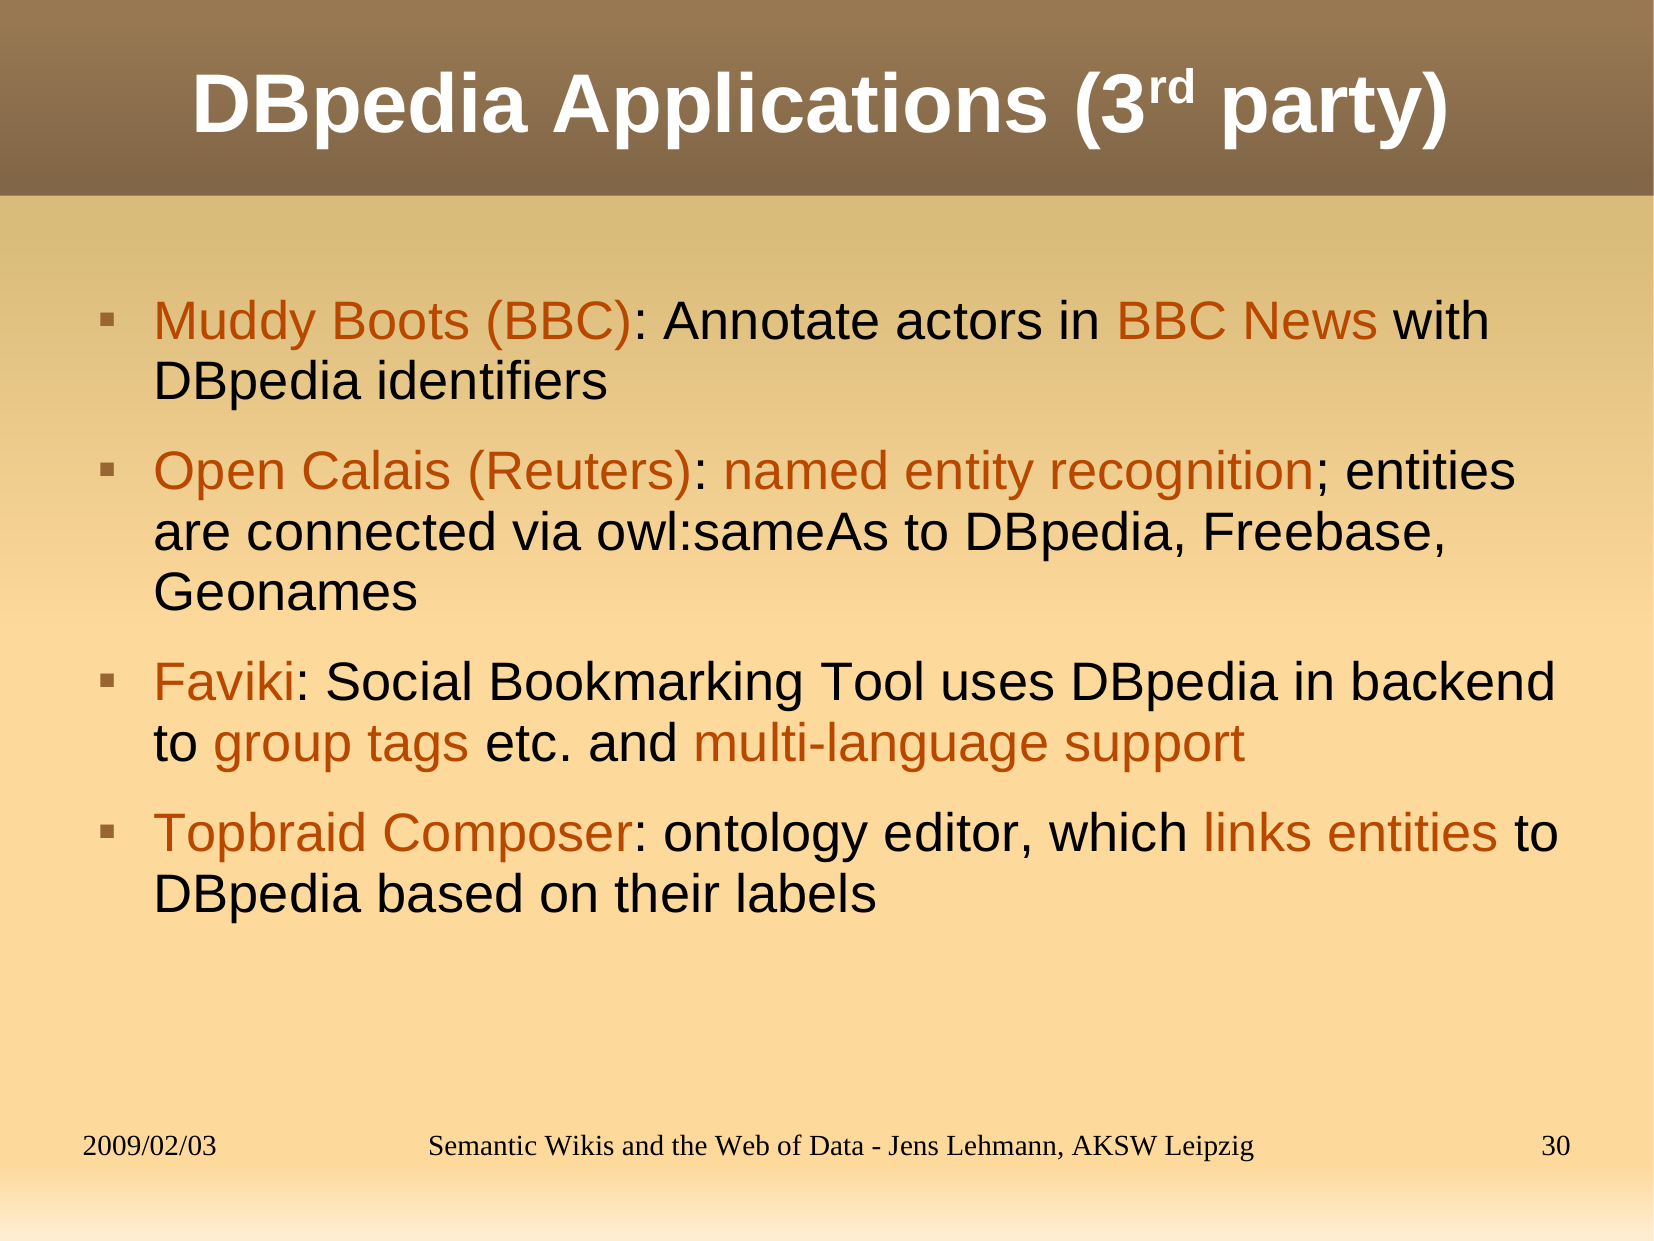

# DBpedia Applications (3rd party)
Muddy Boots (BBC): Annotate actors in BBC News with DBpedia identifiers
Open Calais (Reuters): named entity recognition; entities are connected via owl:sameAs to DBpedia, Freebase, Geonames
Faviki: Social Bookmarking Tool uses DBpedia in backend to group tags etc. and multi-language support
Topbraid Composer: ontology editor, which links entities to DBpedia based on their labels
2009/02/03
Semantic Wikis and the Web of Data - Jens Lehmann, AKSW Leipzig
30